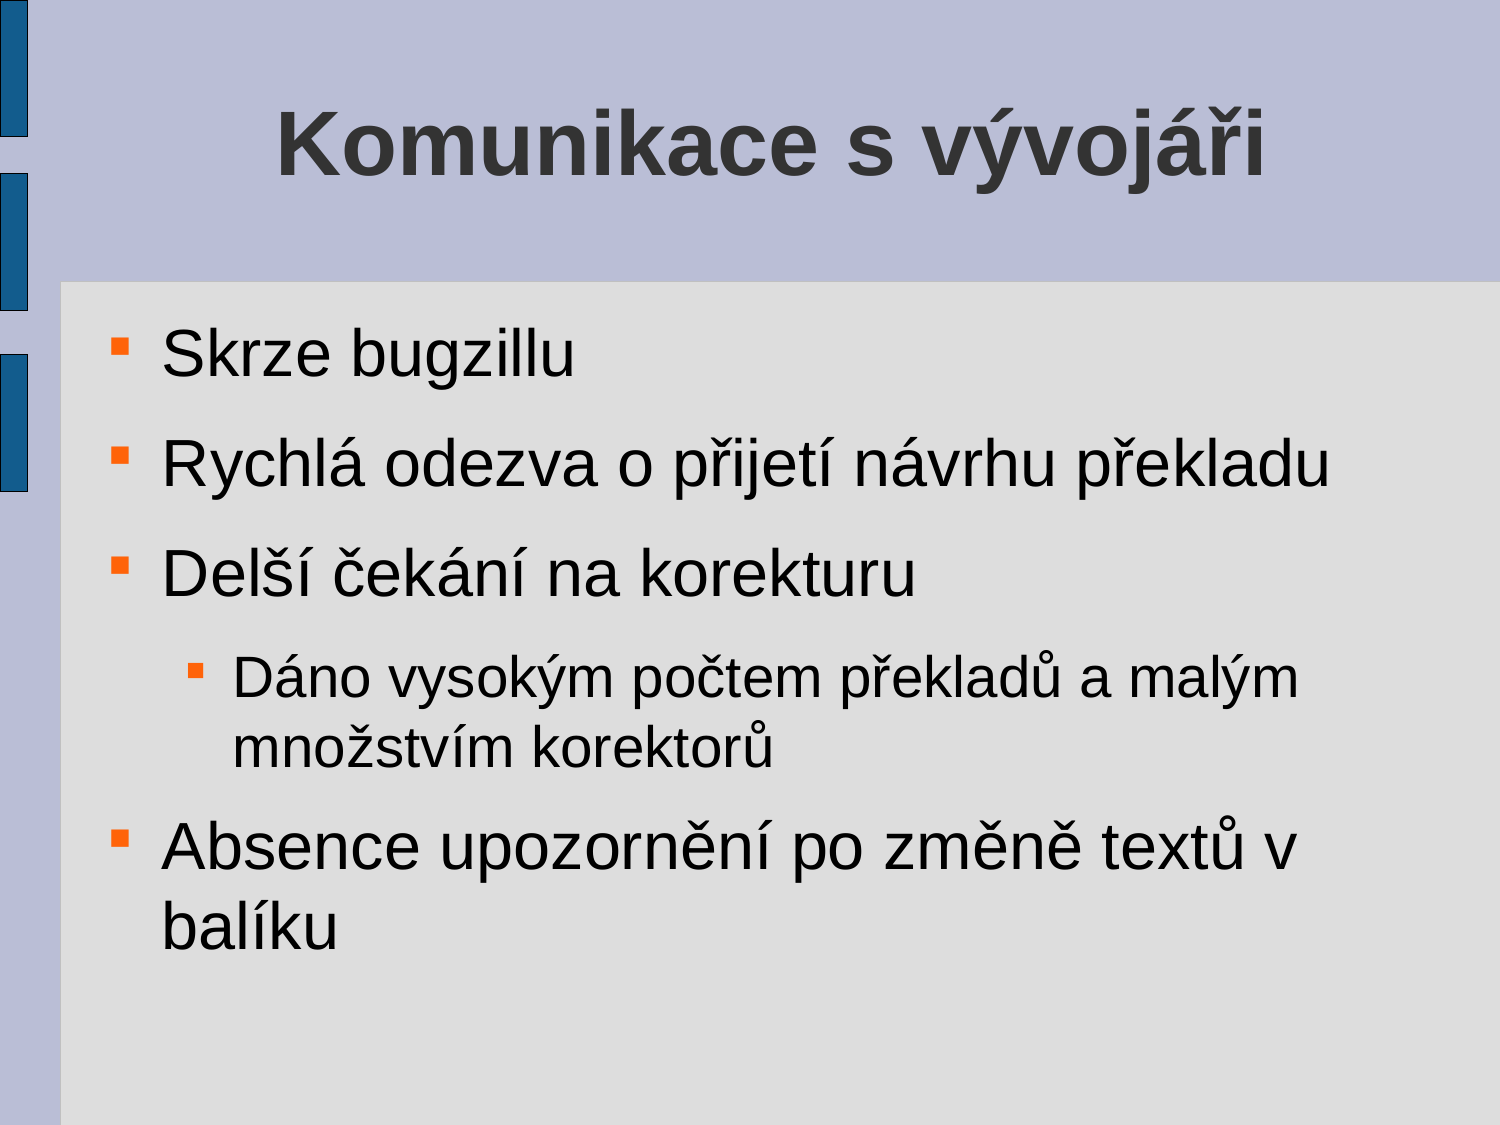

# Komunikace s vývojáři
Skrze bugzillu
Rychlá odezva o přijetí návrhu překladu
Delší čekání na korekturu
Dáno vysokým počtem překladů a malým množstvím korektorů
Absence upozornění po změně textů v balíku